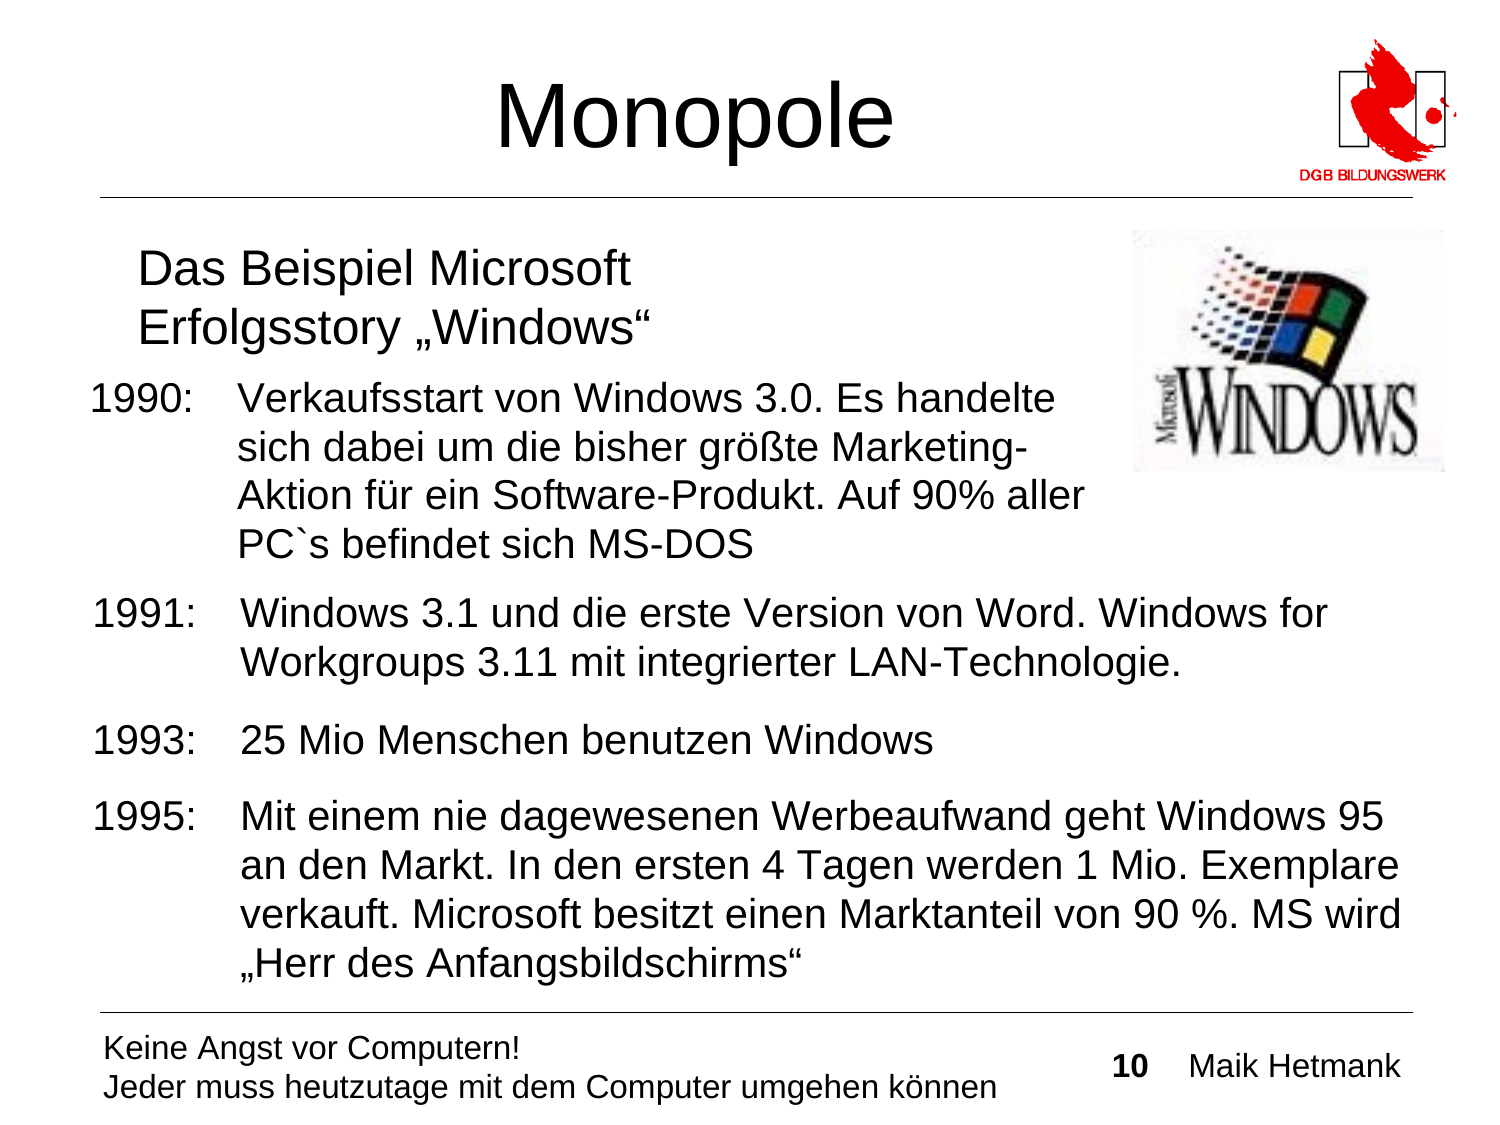

# Monopole
Das Beispiel Microsoft
Erfolgsstory „Windows“
1990:	Verkaufsstart von Windows 3.0. Es handelte sich dabei um die bisher größte Marketing-Aktion für ein Software-Produkt. Auf 90% aller PC`s befindet sich MS-DOS
1991:	Windows 3.1 und die erste Version von Word. Windows for Workgroups 3.11 mit integrierter LAN-Technologie.
1993:	25 Mio Menschen benutzen Windows
1995:	Mit einem nie dagewesenen Werbeaufwand geht Windows 95 an den Markt. In den ersten 4 Tagen werden 1 Mio. Exemplare verkauft. Microsoft besitzt einen Marktanteil von 90 %. MS wird „Herr des Anfangsbildschirms“